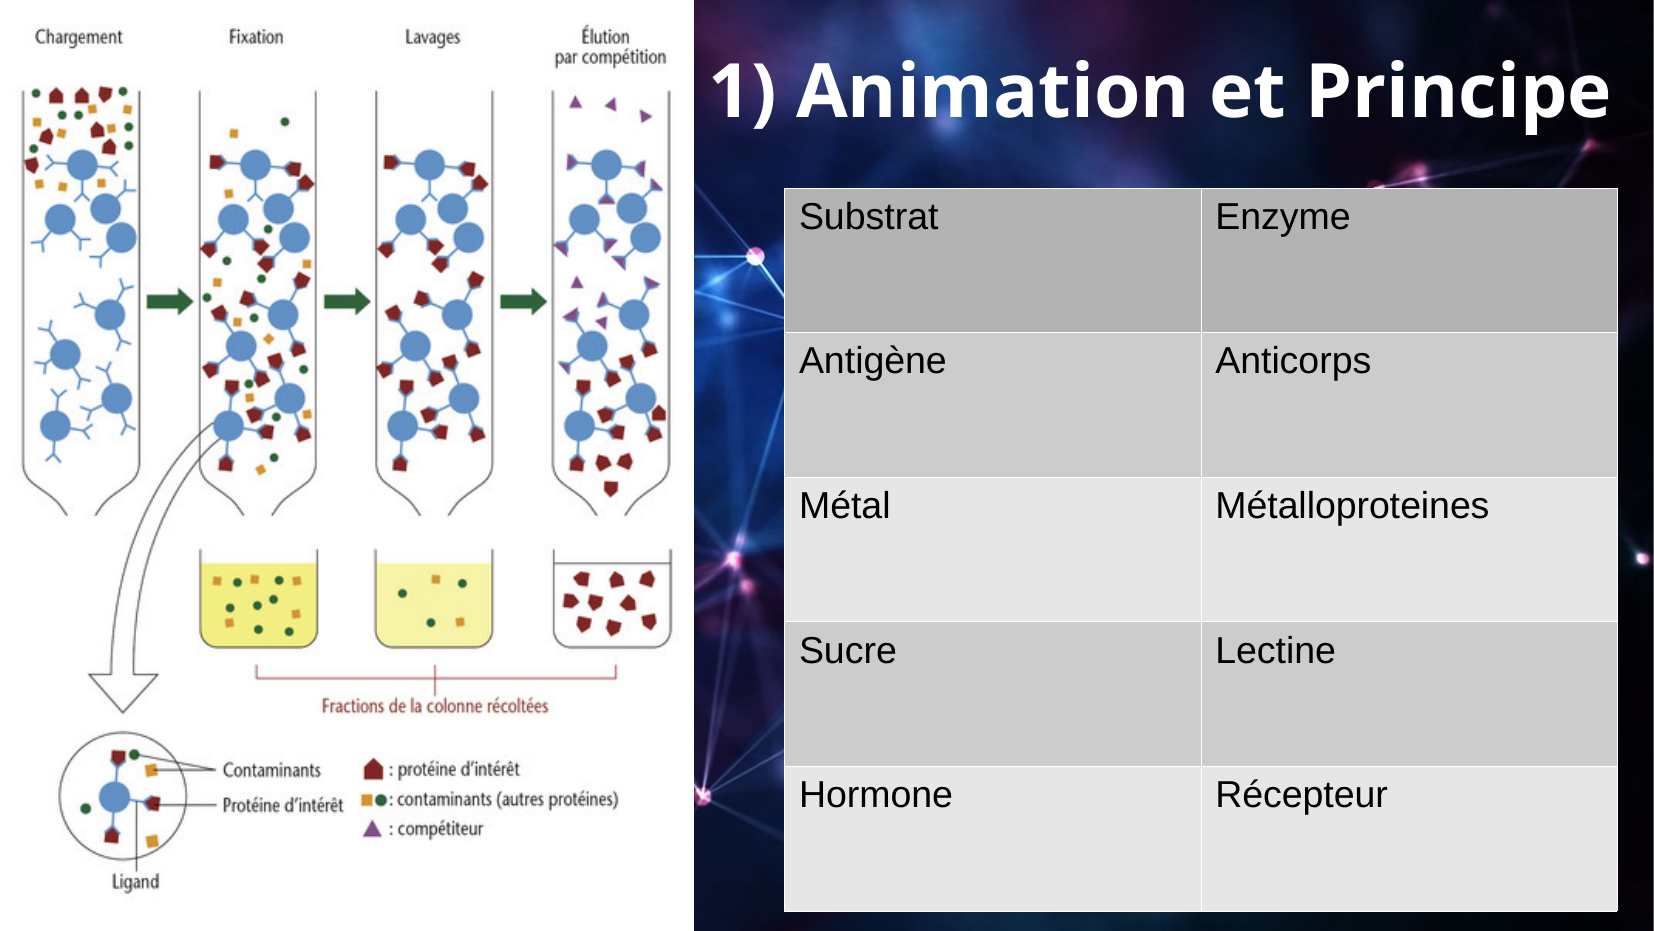

1) Animation et Principe
| Substrat | Enzyme |
| --- | --- |
| Antigène | Anticorps |
| Métal | Métalloproteines |
| Sucre | Lectine |
| Hormone | Récepteur |